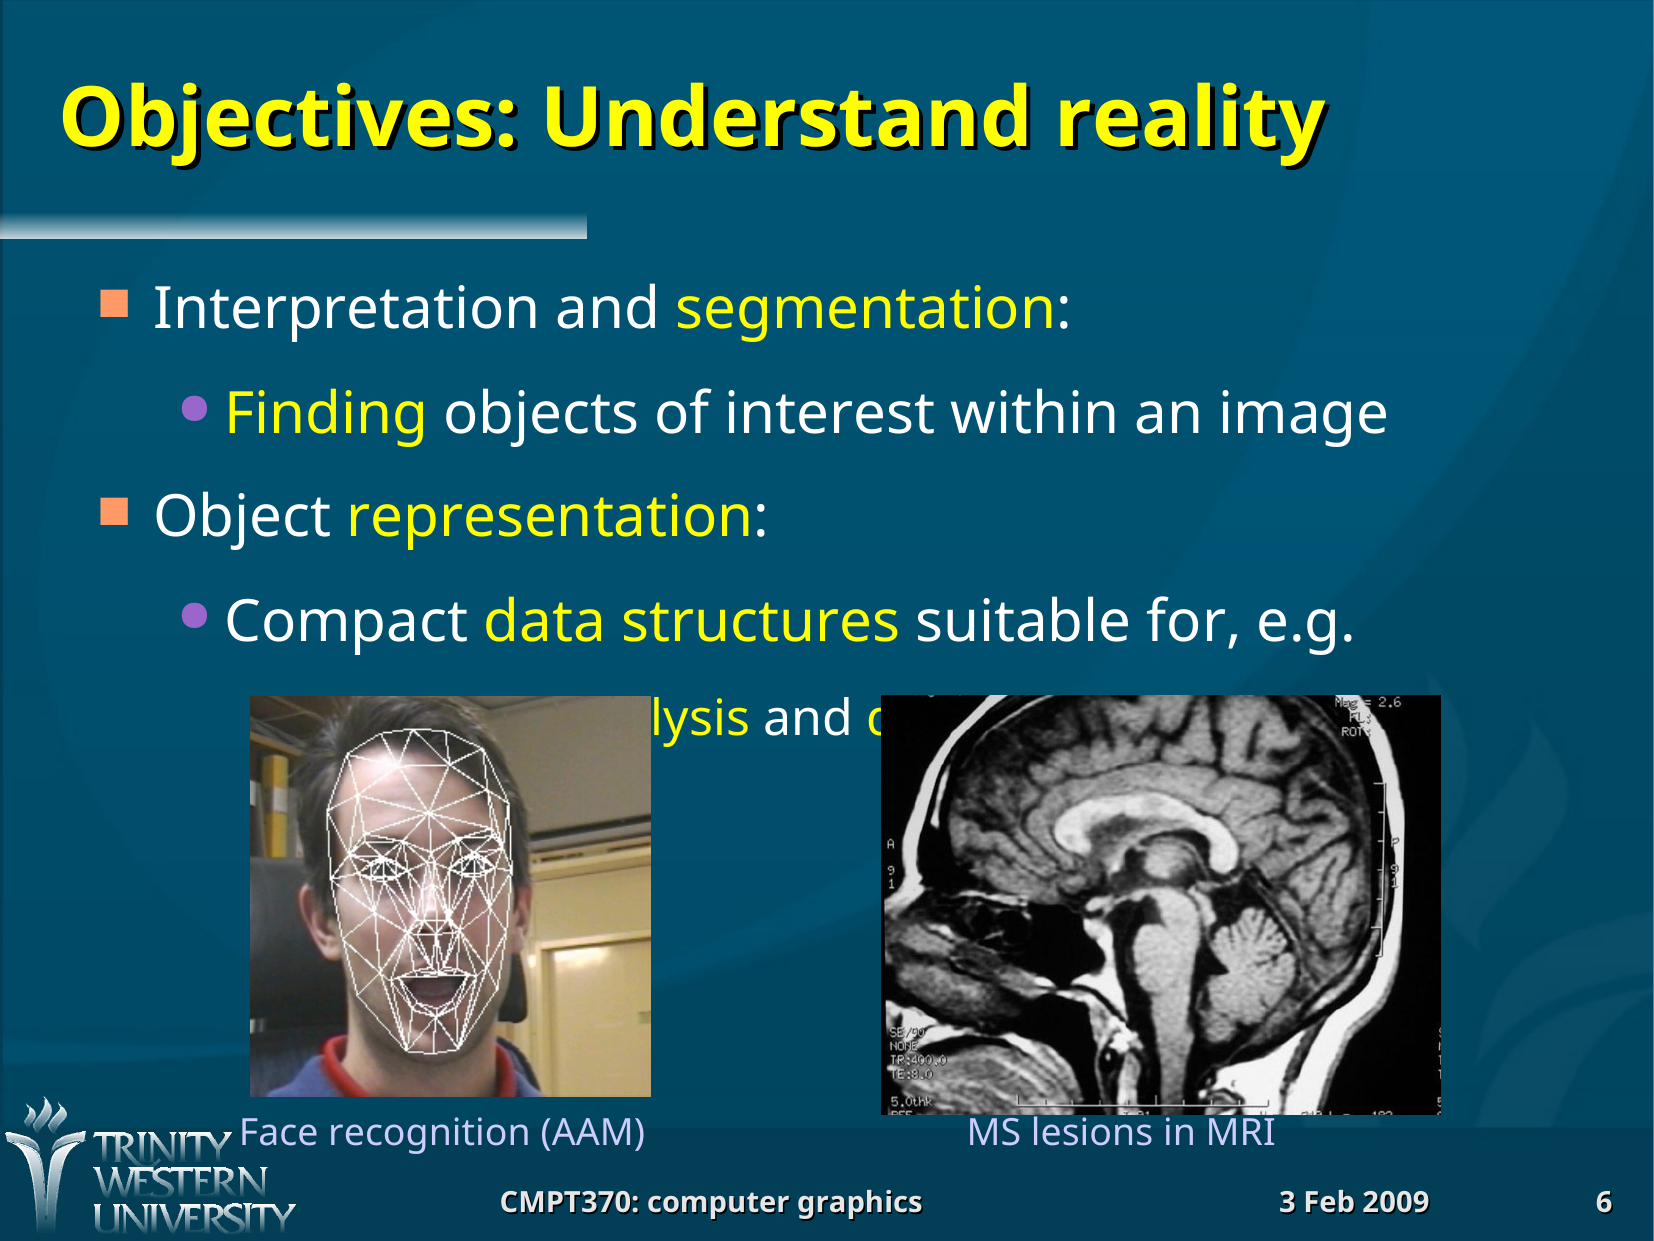

# Objectives: Understand reality
Interpretation and segmentation:
Finding objects of interest within an image
Object representation:
Compact data structures suitable for, e.g.
Population analysis and discrimination
MS lesions in MRI
Face recognition (AAM)
CMPT370: computer graphics
3 Feb 2009
6